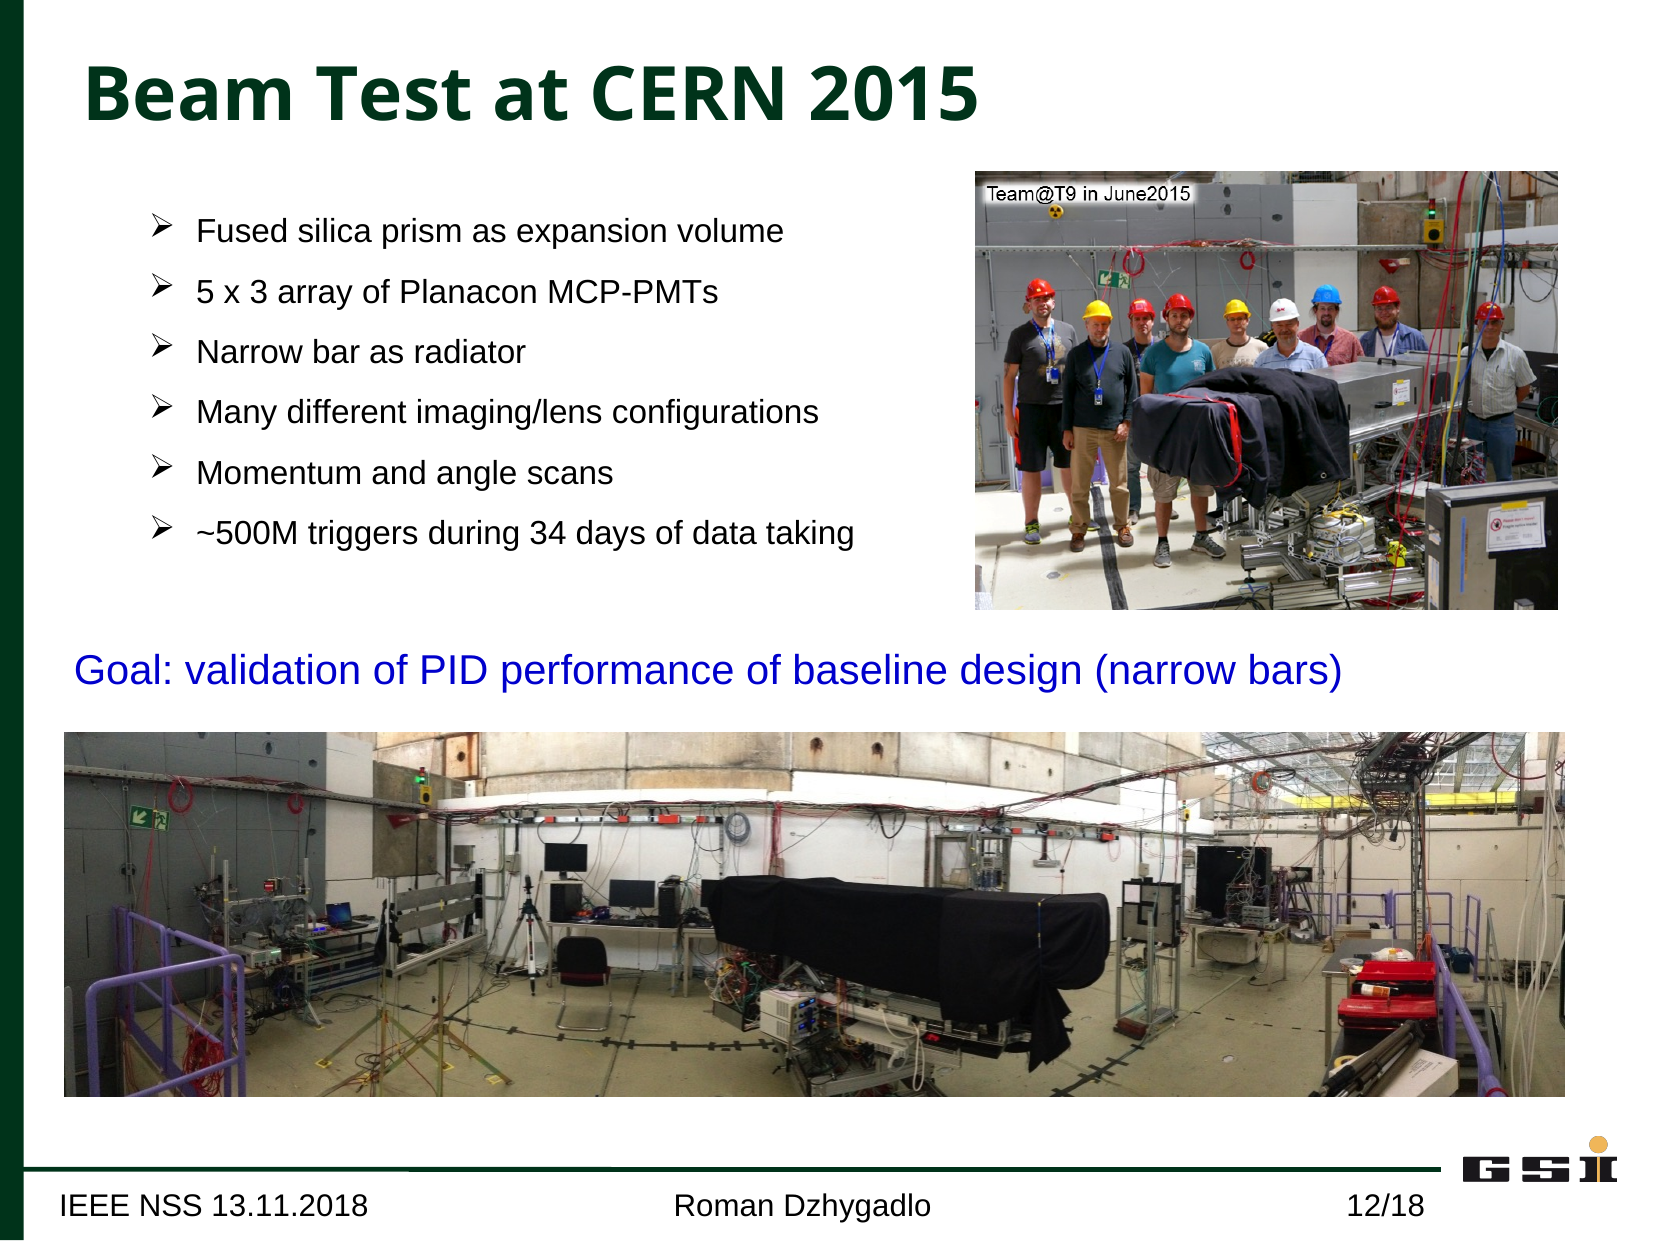

# Beam Test at CERN 2015
Fused silica prism as expansion volume
5 x 3 array of Planacon MCP-PMTs
Narrow bar as radiator
Many different imaging/lens configurations
Momentum and angle scans
~500M triggers during 34 days of data taking
Goal: validation of PID performance of baseline design (narrow bars)
IEEE NSS 13.11.2018 Roman Dzhygadlo
12